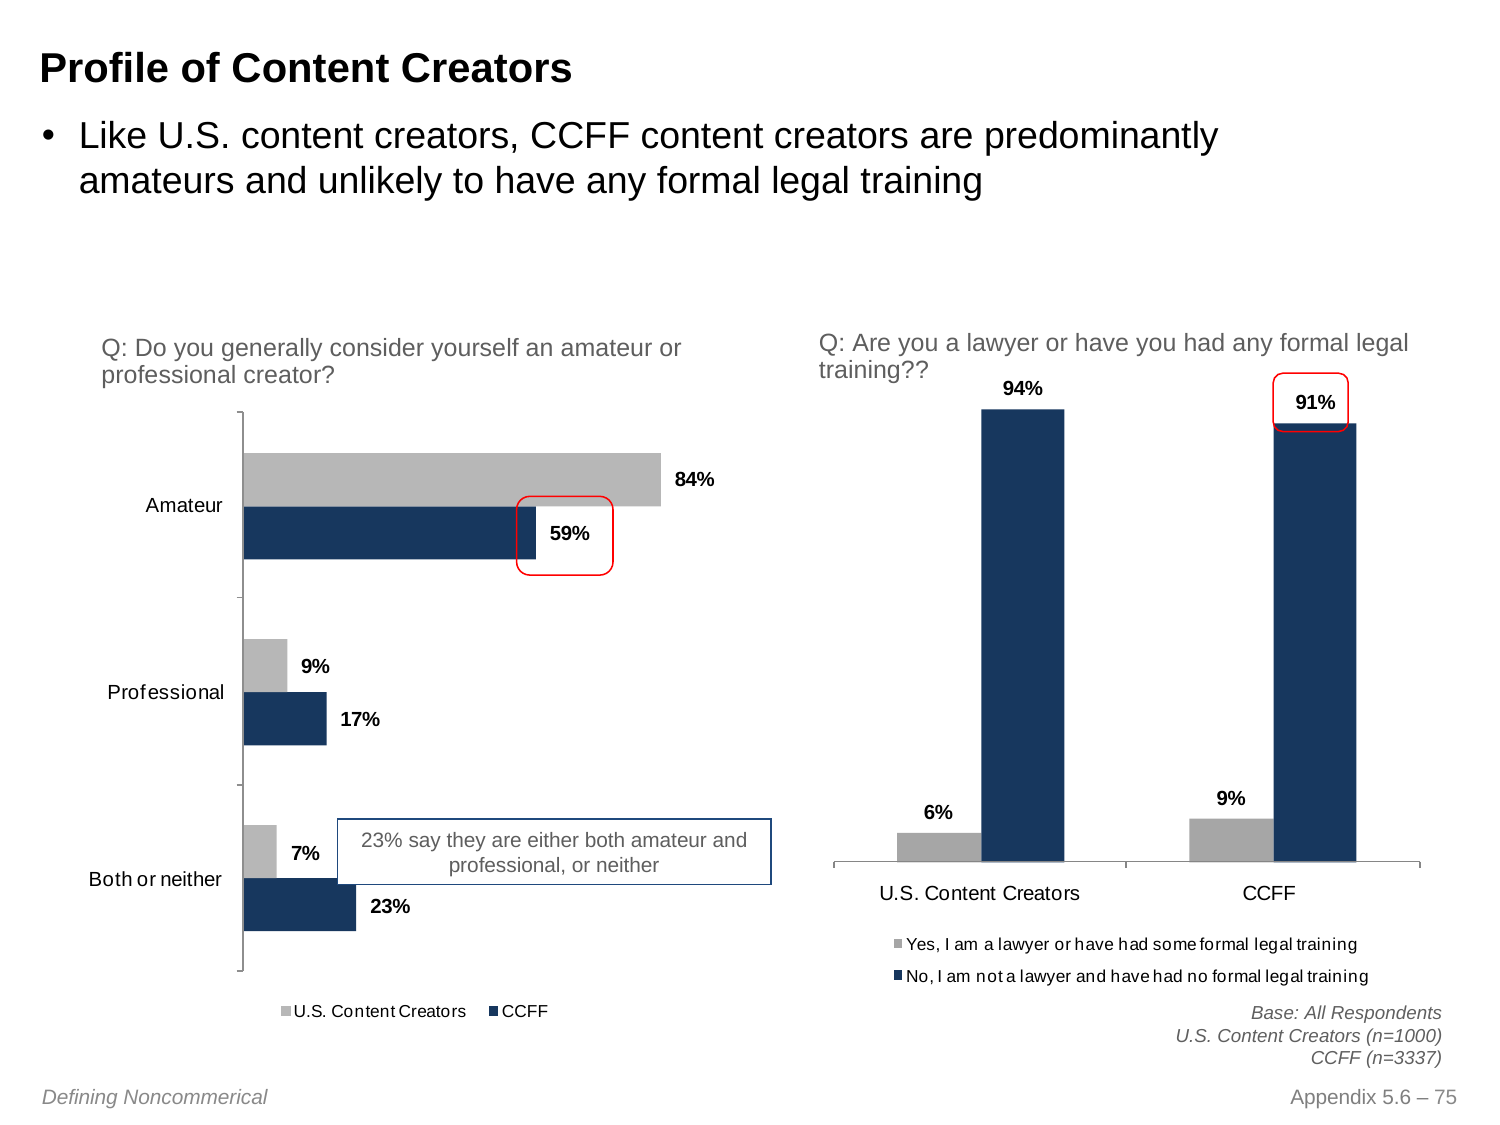

Profile of Content Creators
Like U.S. content creators, CCFF content creators are predominantly amateurs and unlikely to have any formal legal training
Q: Are you a lawyer or have you had any formal legal training??
Q: Do you generally consider yourself an amateur or professional creator?
23% say they are either both amateur and professional, or neither
Base: All Respondents
U.S. Content Creators (n=1000)
CCFF (n=3337)
Defining Noncommerical
Appendix 5.6 –